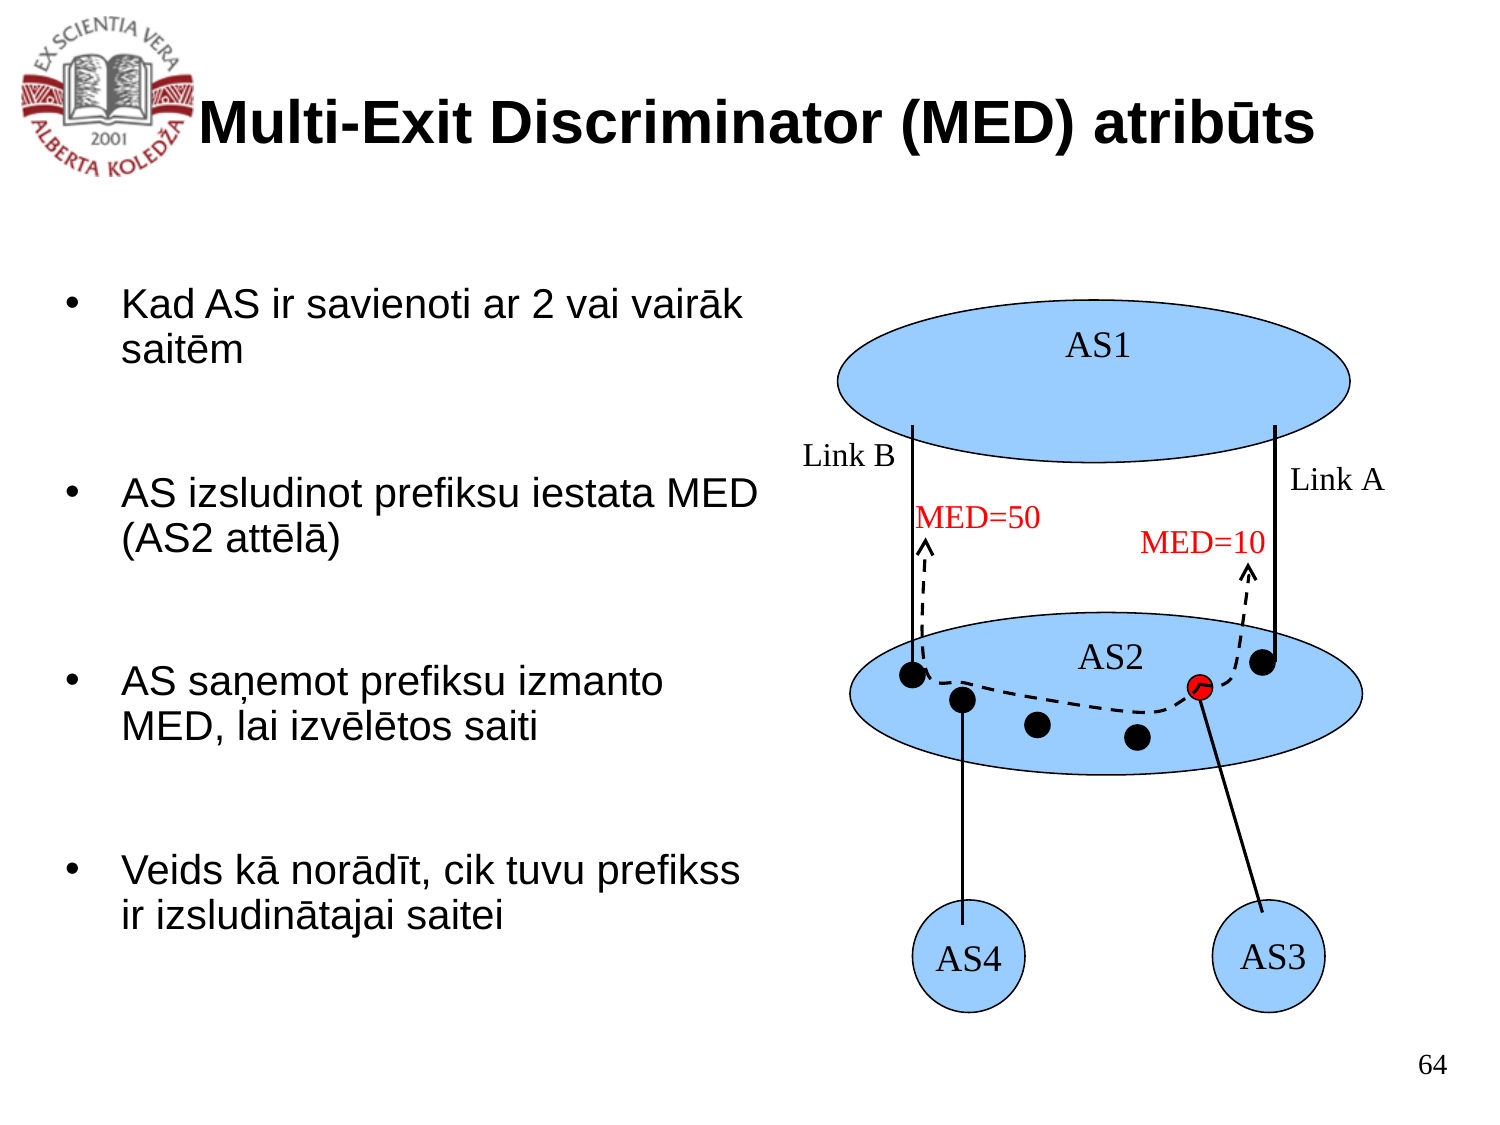

# Multi-Exit Discriminator (MED) atribūts
Kad AS ir savienoti ar 2 vai vairāk saitēm
AS izsludinot prefiksu iestata MED (AS2 attēlā)
AS saņemot prefiksu izmanto MED, lai izvēlētos saiti
Veids kā norādīt, cik tuvu prefikss ir izsludinātajai saitei
AS1
Link B
Link A
MED=50
MED=10
AS2
AS3
AS4